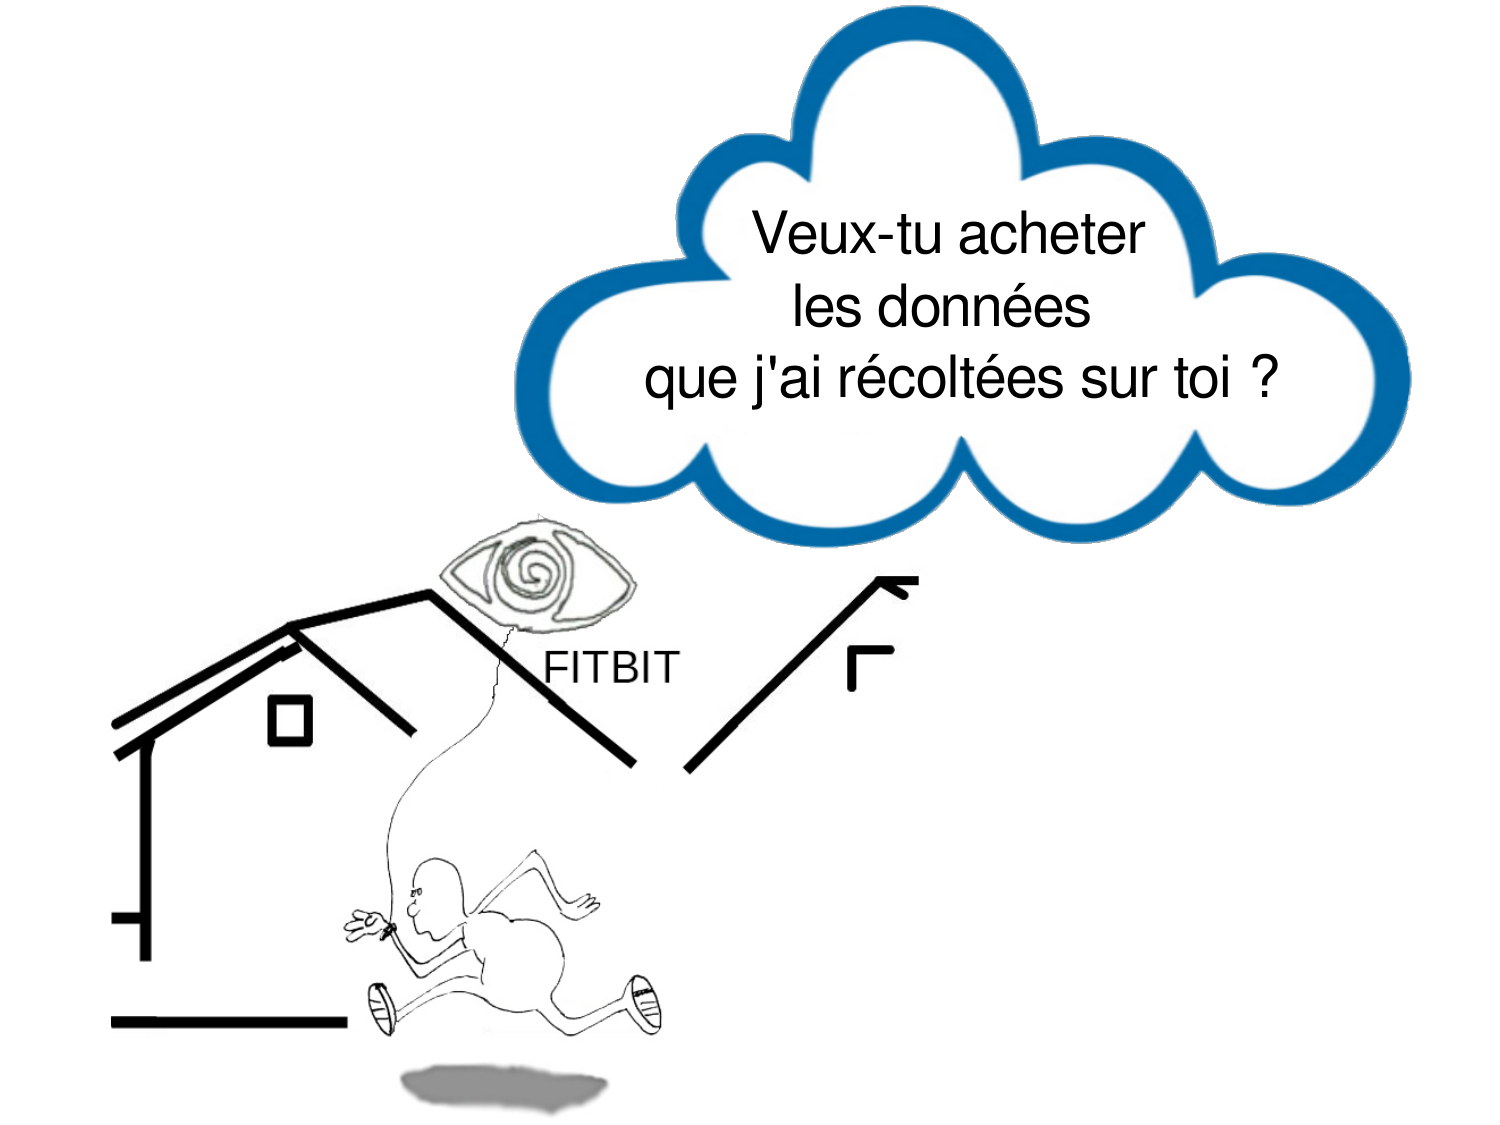

Veux-tu acheter les données
que j'ai récoltées sur toi ?